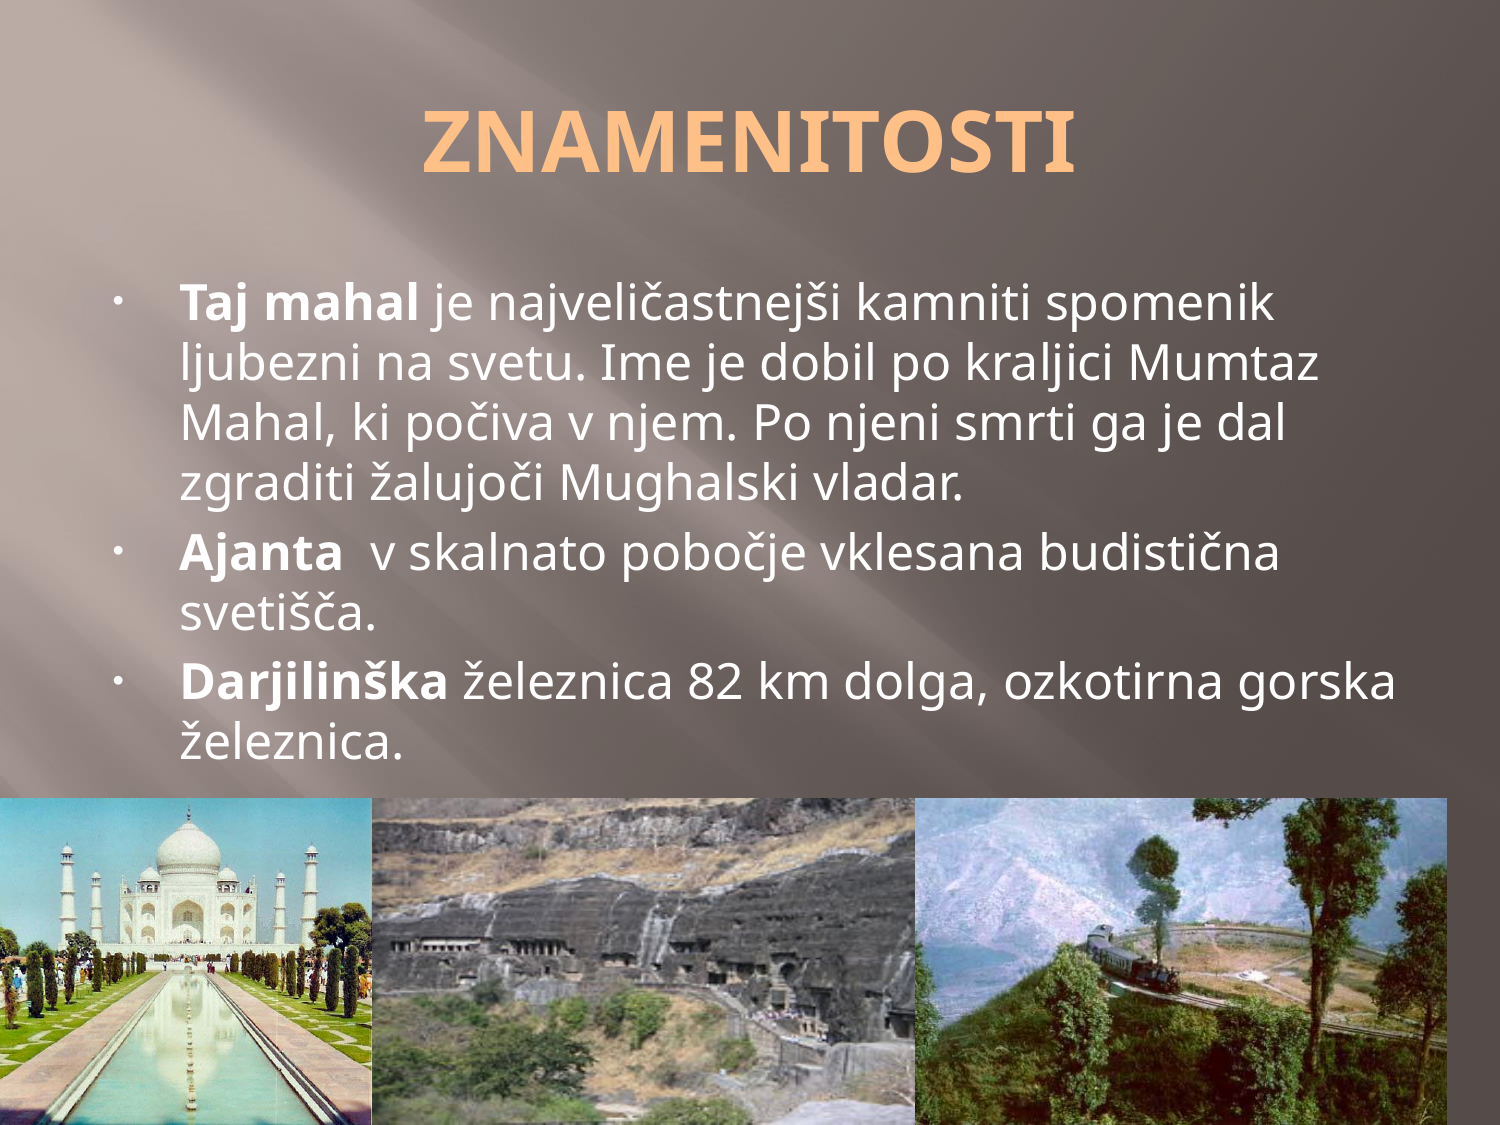

# ZNAMENITOSTI
Taj mahal je najveličastnejši kamniti spomenik ljubezni na svetu. Ime je dobil po kraljici Mumtaz Mahal, ki počiva v njem. Po njeni smrti ga je dal zgraditi žalujoči Mughalski vladar.
Ajanta v skalnato pobočje vklesana budistična svetišča.
Darjilinška železnica 82 km dolga, ozkotirna gorska železnica.